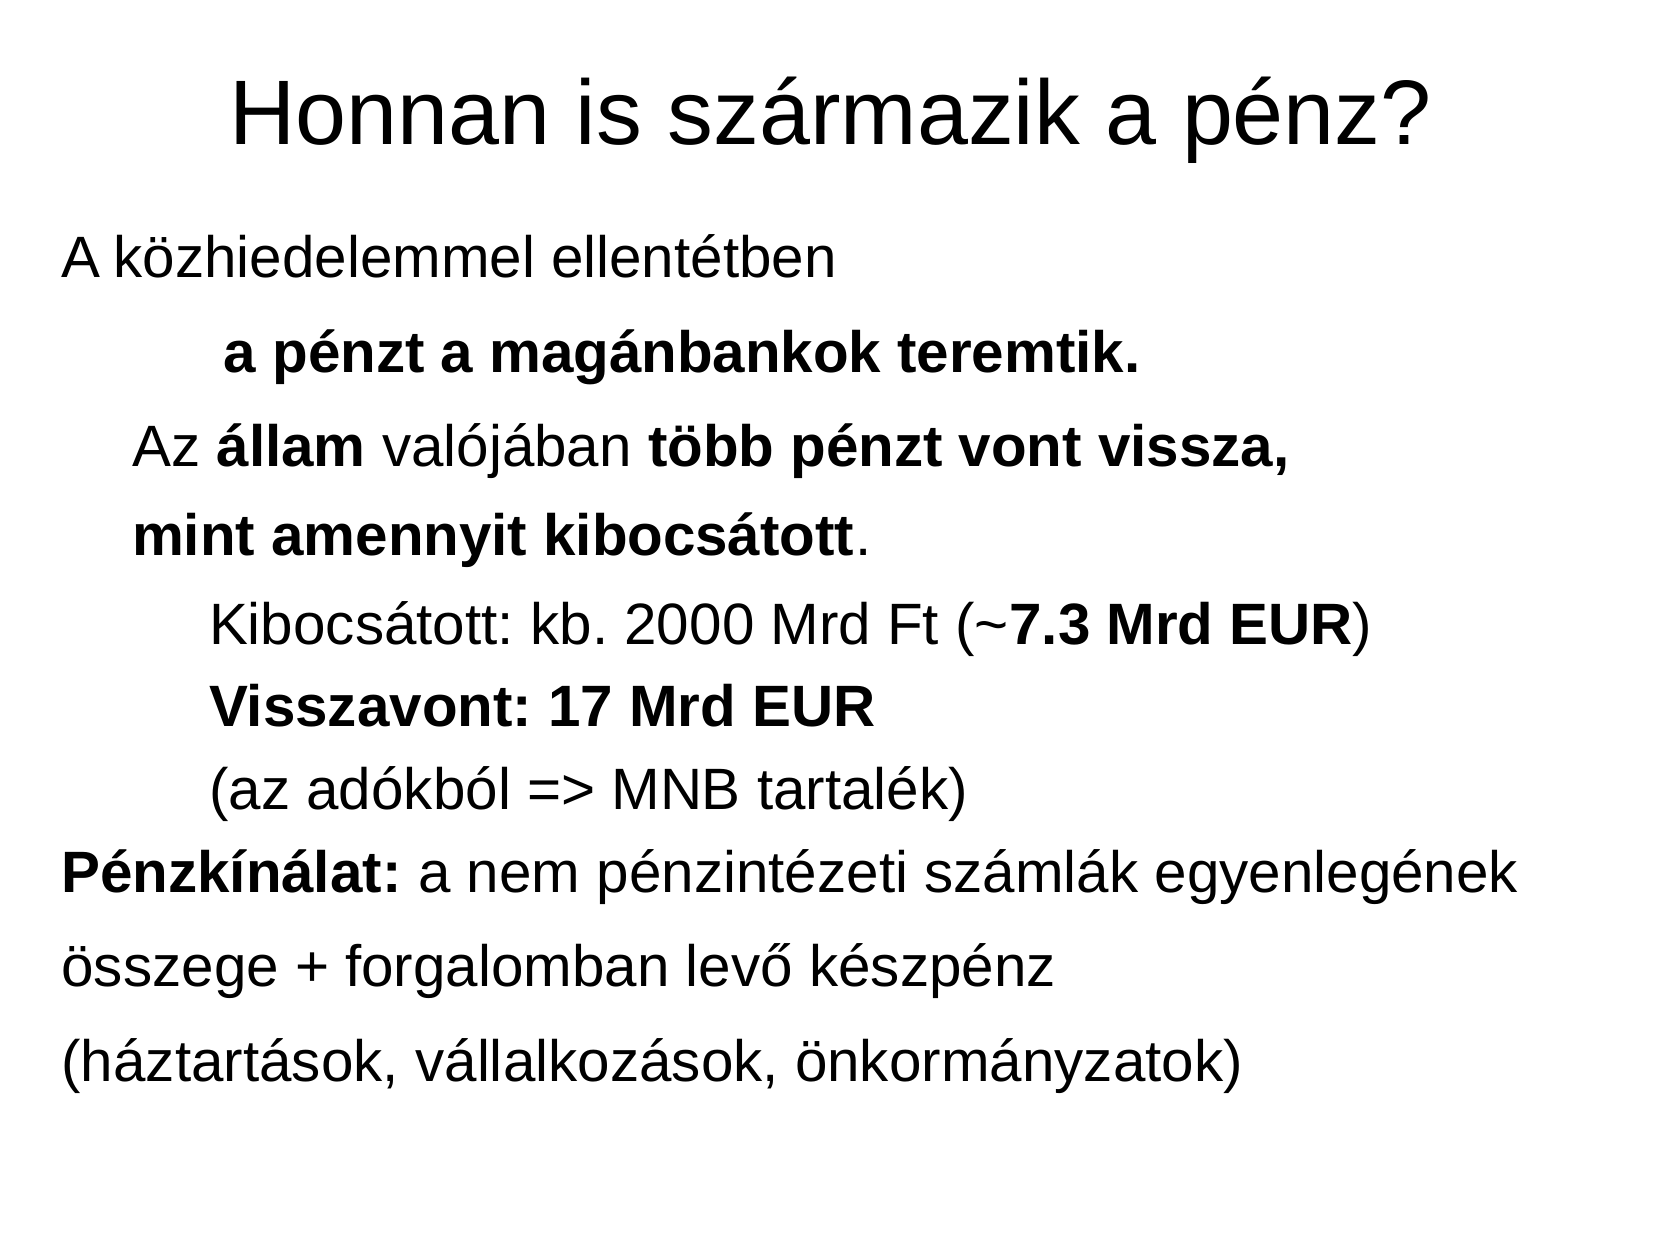

# Honnan is származik a pénz?
A közhiedelemmel ellentétben
 a pénzt a magánbankok teremtik.
Az állam valójában több pénzt vont vissza,
mint amennyit kibocsátott.
Kibocsátott: kb. 2000 Mrd Ft (~7.3 Mrd EUR)
Visszavont: 17 Mrd EUR
(az adókból => MNB tartalék)
Pénzkínálat: a nem pénzintézeti számlák egyenlegének
összege + forgalomban levő készpénz
(háztartások, vállalkozások, önkormányzatok)